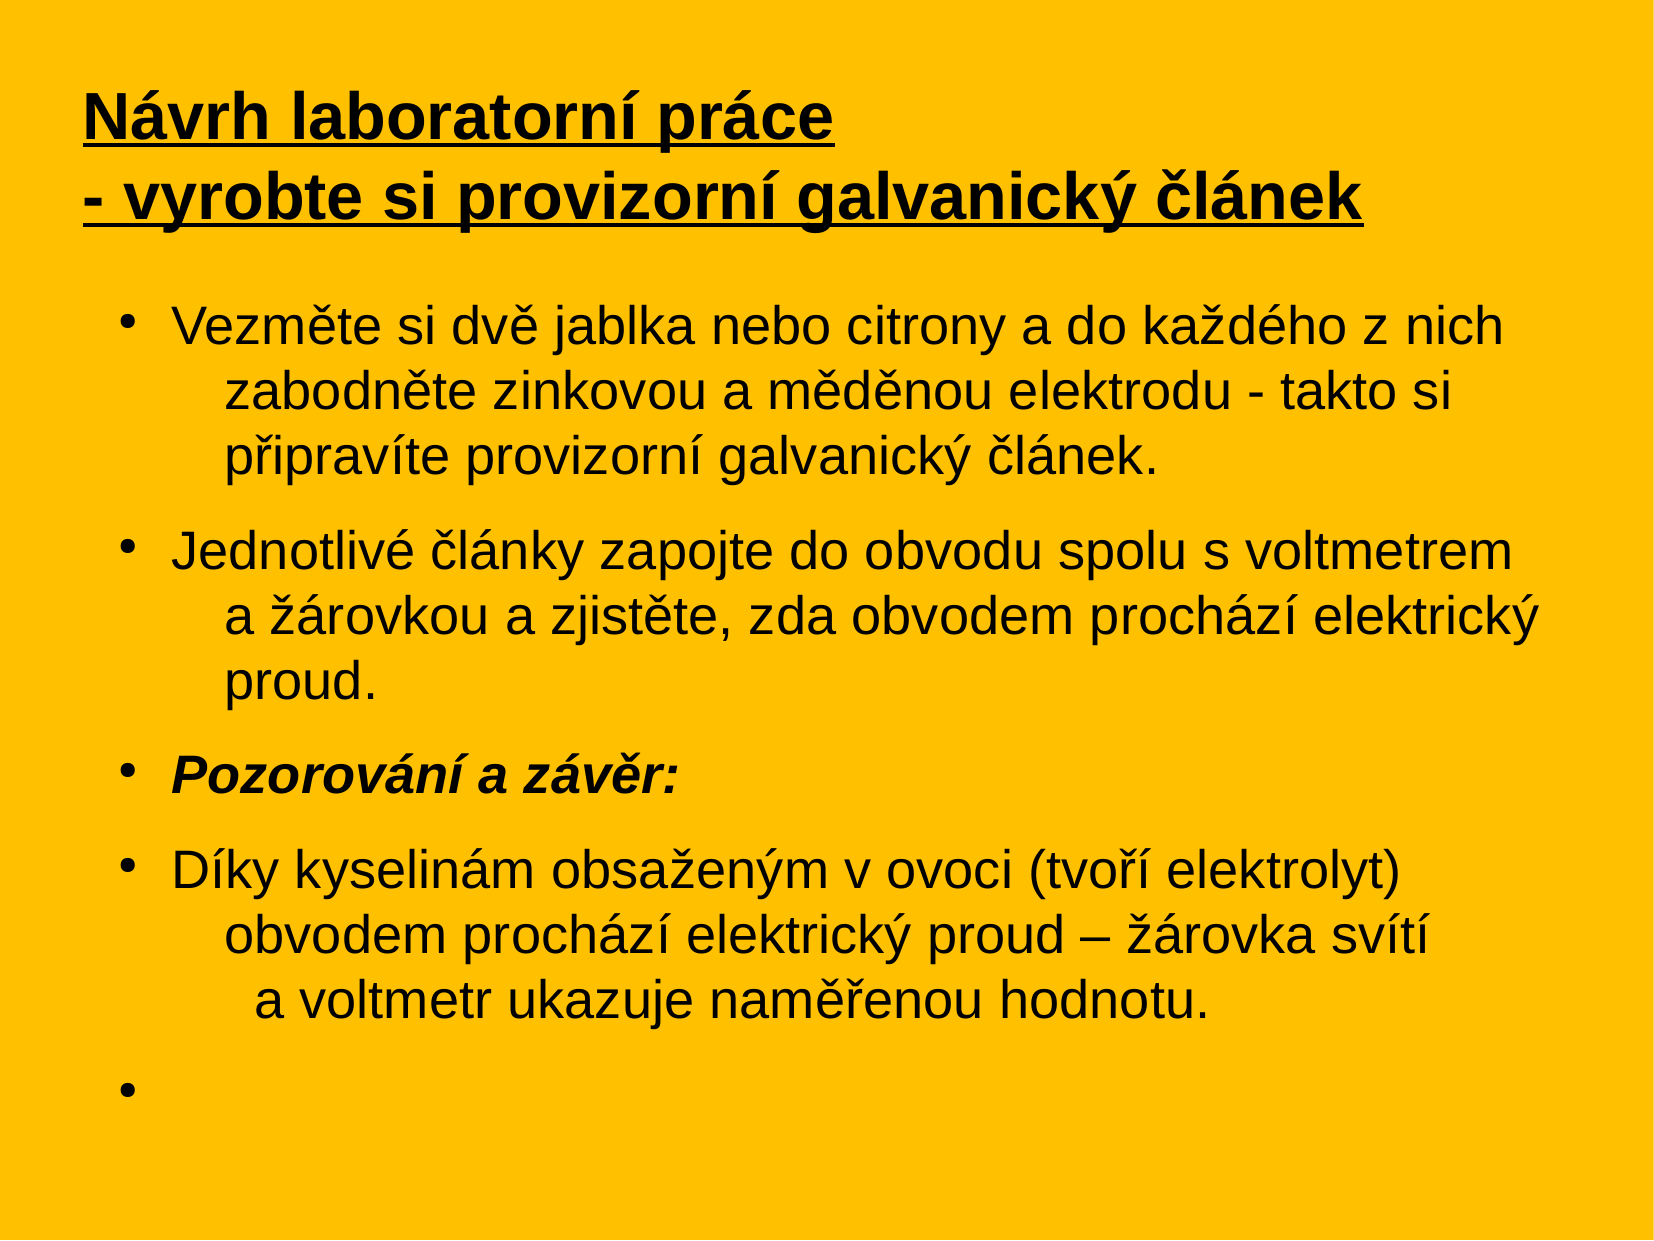

# Návrh laboratorní práce - vyrobte si provizorní galvanický článek
Vezměte si dvě jablka nebo citrony a do každého z nich zabodněte zinkovou a měděnou elektrodu - takto si připravíte provizorní galvanický článek.
Jednotlivé články zapojte do obvodu spolu s voltmetrem a žárovkou a zjistěte, zda obvodem prochází elektrický proud.
Pozorování a závěr:
Díky kyselinám obsaženým v ovoci (tvoří elektrolyt) obvodem prochází elektrický proud – žárovka svítí a voltmetr ukazuje naměřenou hodnotu.